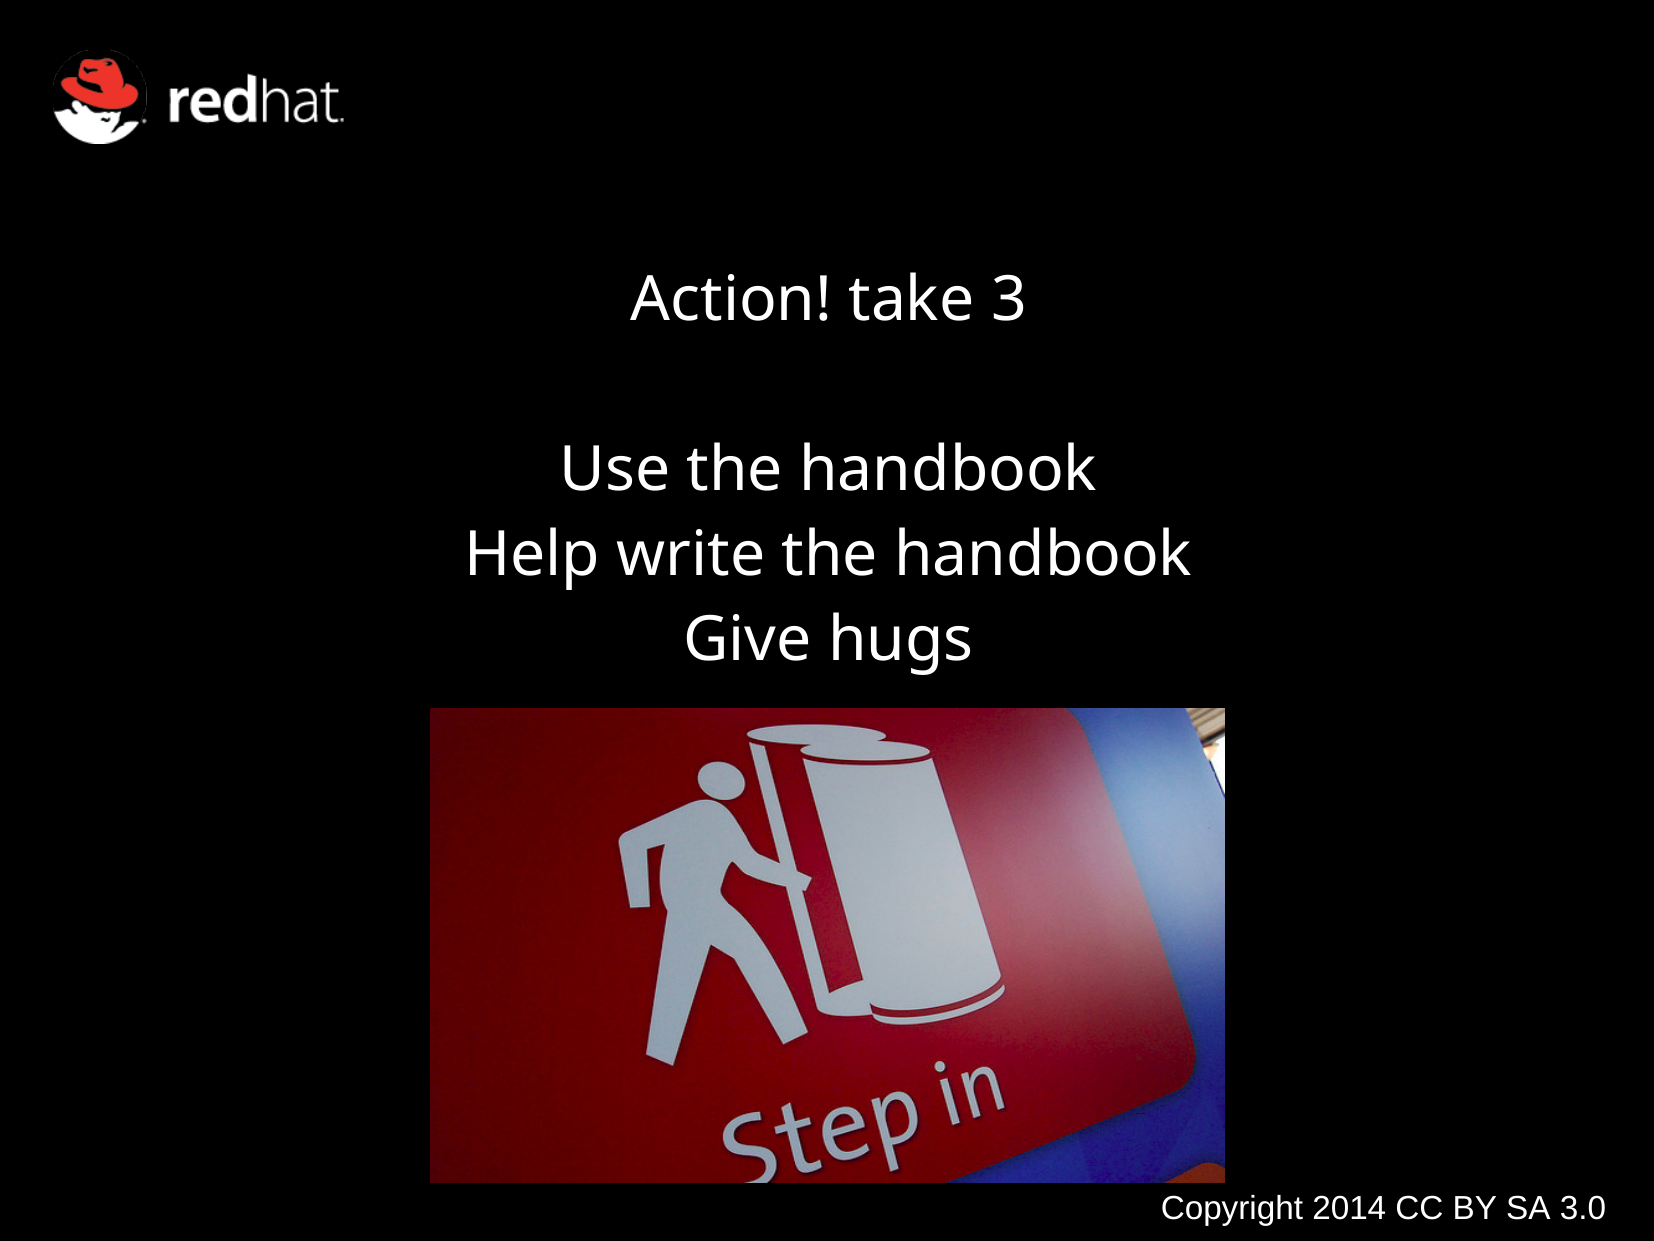

Action! take 3
Use the handbook
Help write the handbook
Give hugs